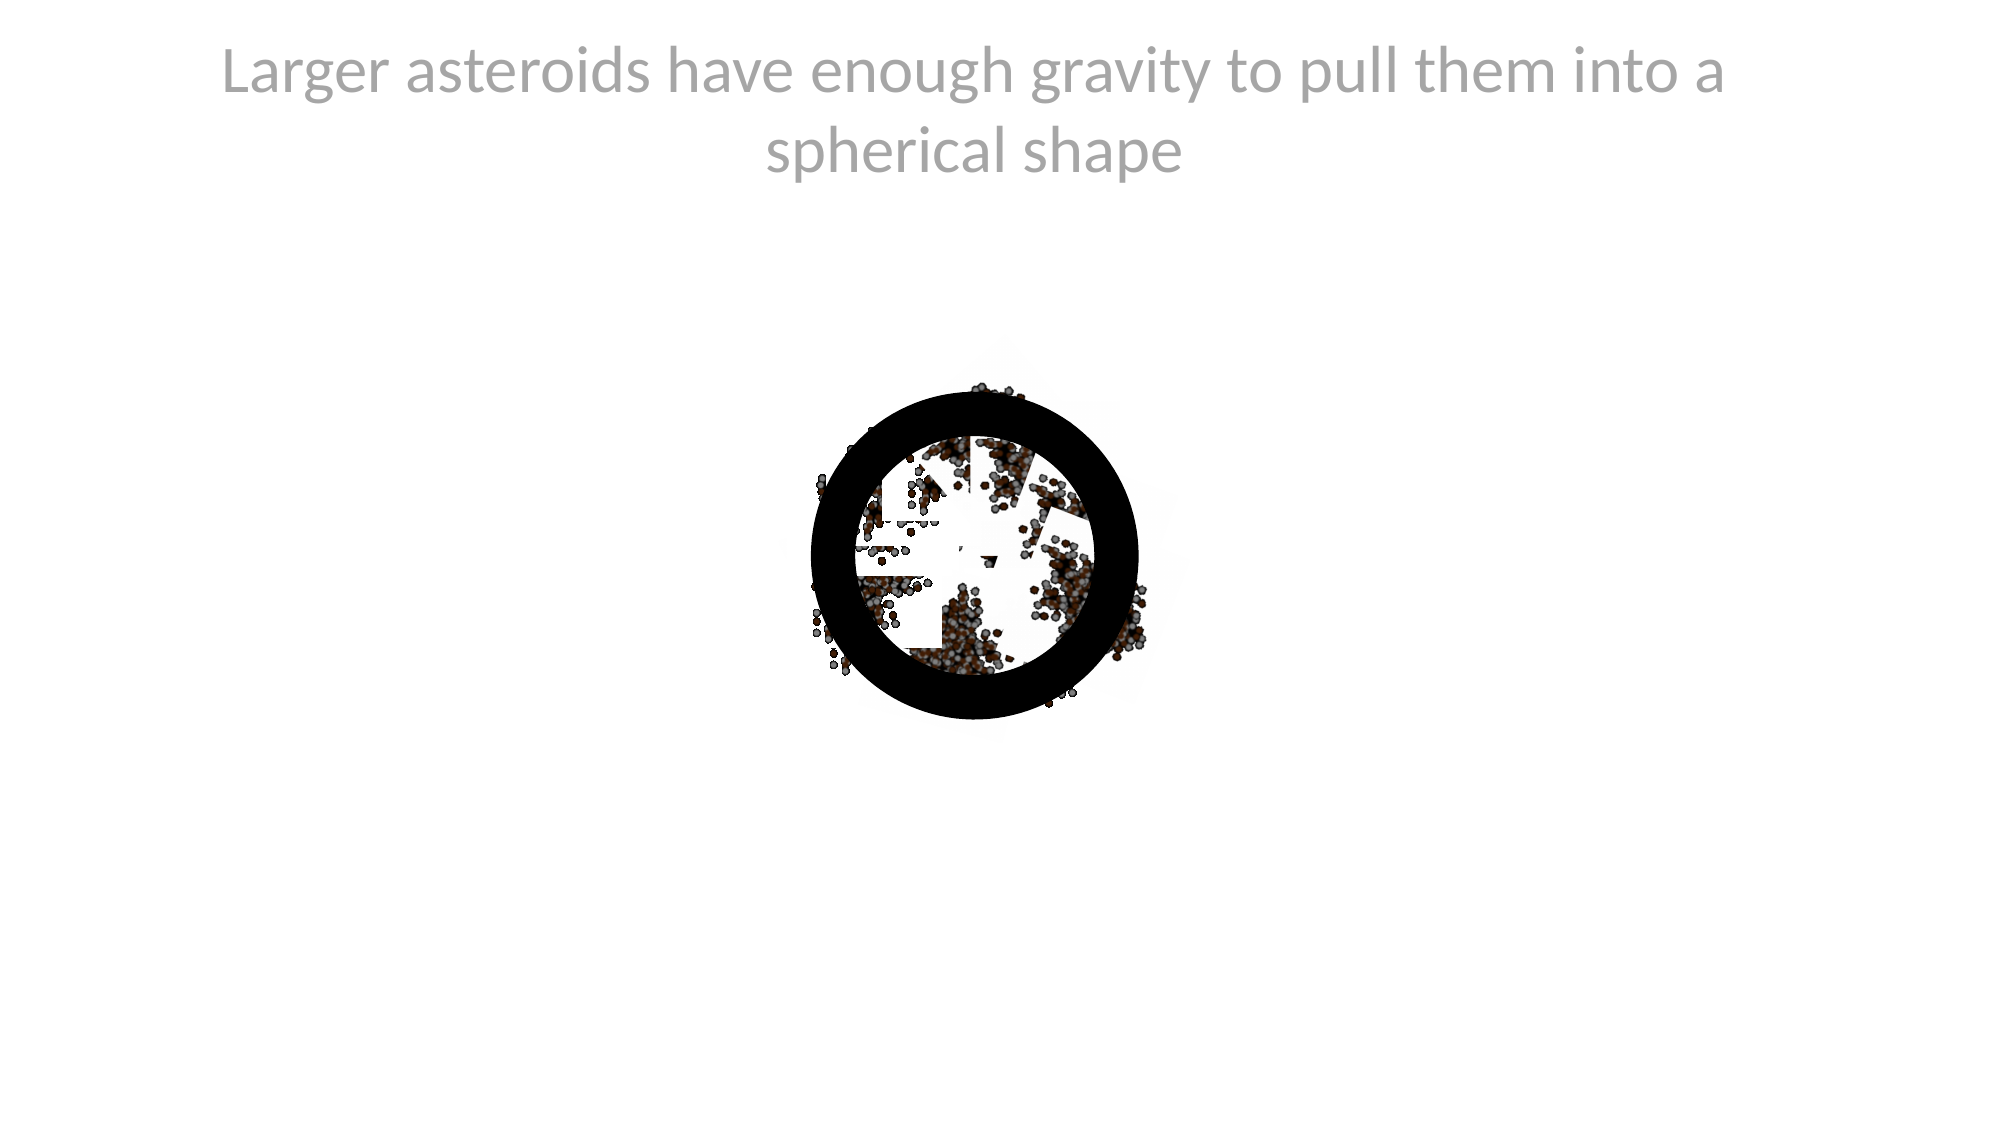

Larger asteroids have enough gravity to pull them into a spherical shape